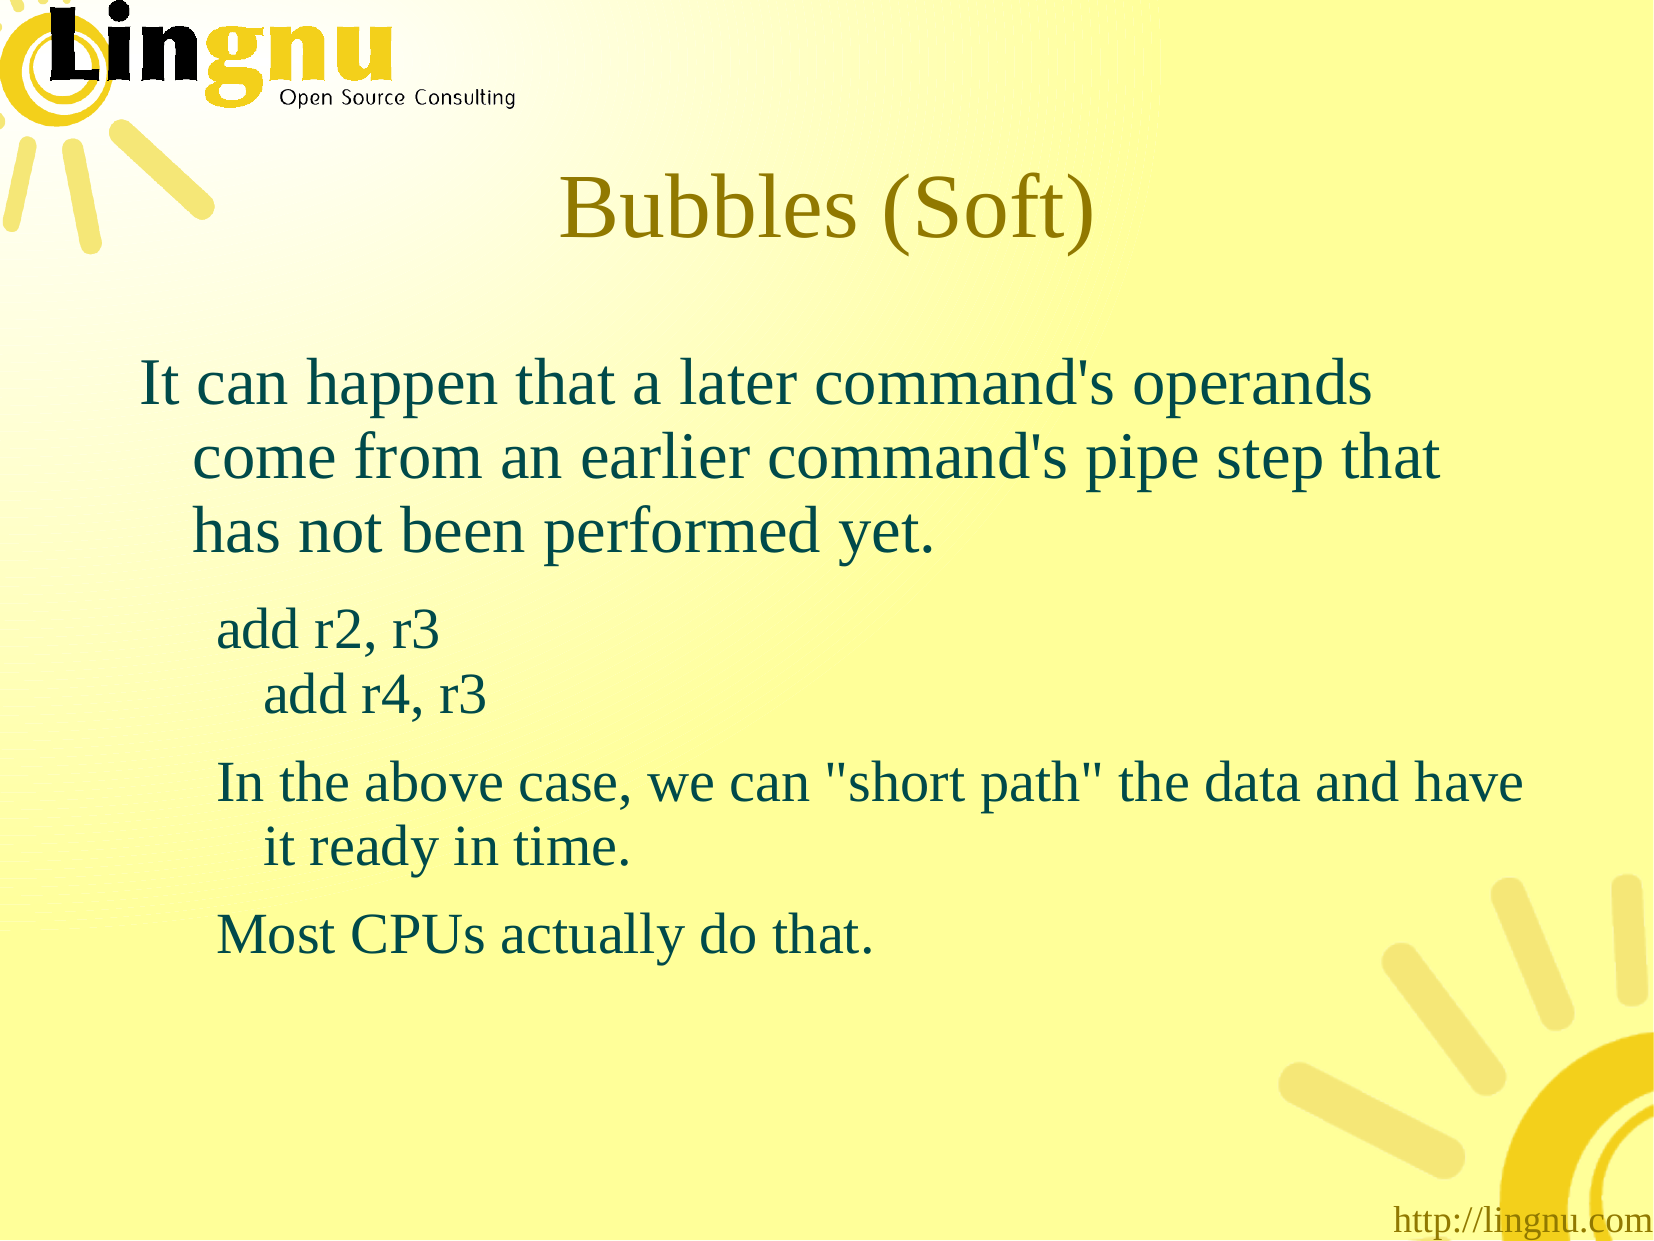

# Bubbles (Soft)
It can happen that a later command's operands come from an earlier command's pipe step that has not been performed yet.
add r2, r3
add r4, r3
In the above case, we can "short path" the data and have it ready in time.
Most CPUs actually do that.